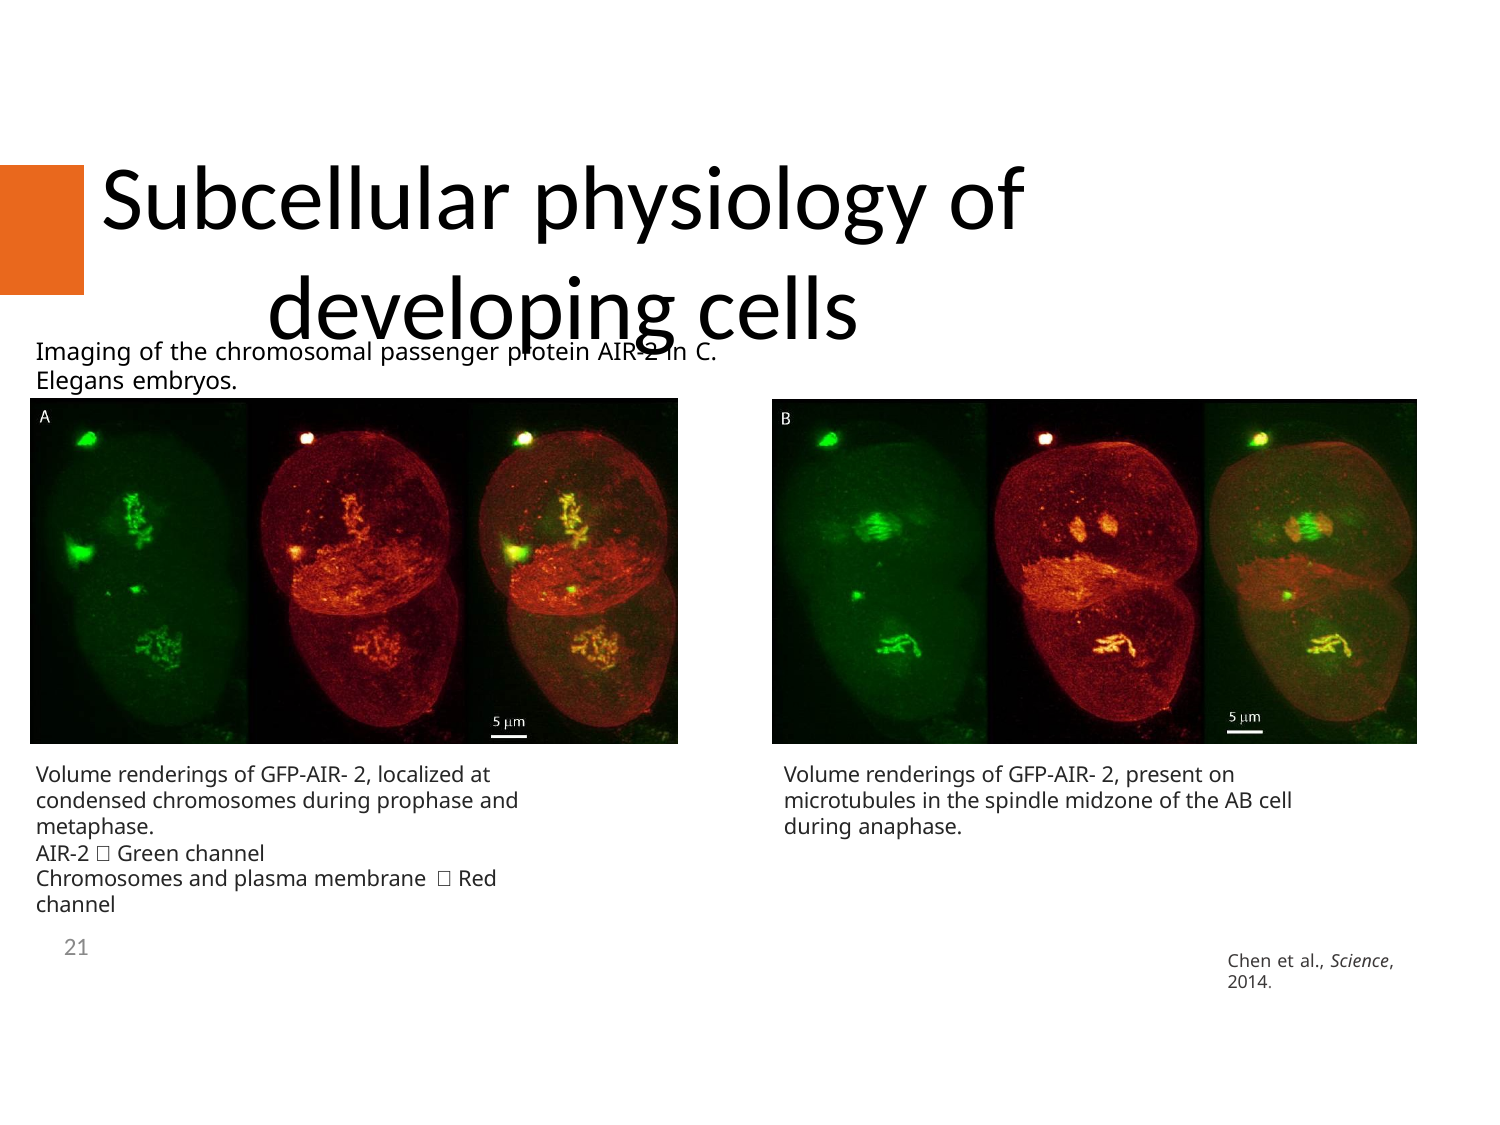

# Subcellular physiology of developing cells
Imaging of the chromosomal passenger protein AIR-2 in C. Elegans embryos.
Volume renderings of GFP-AIR- 2, localized at condensed chromosomes during prophase and metaphase.
Volume renderings of GFP-AIR- 2, present on microtubules in the spindle midzone of the AB cell during anaphase.
AIR-2  Green channel
Chromosomes and plasma membrane  Red channel
Chen et al., Science, 2014.